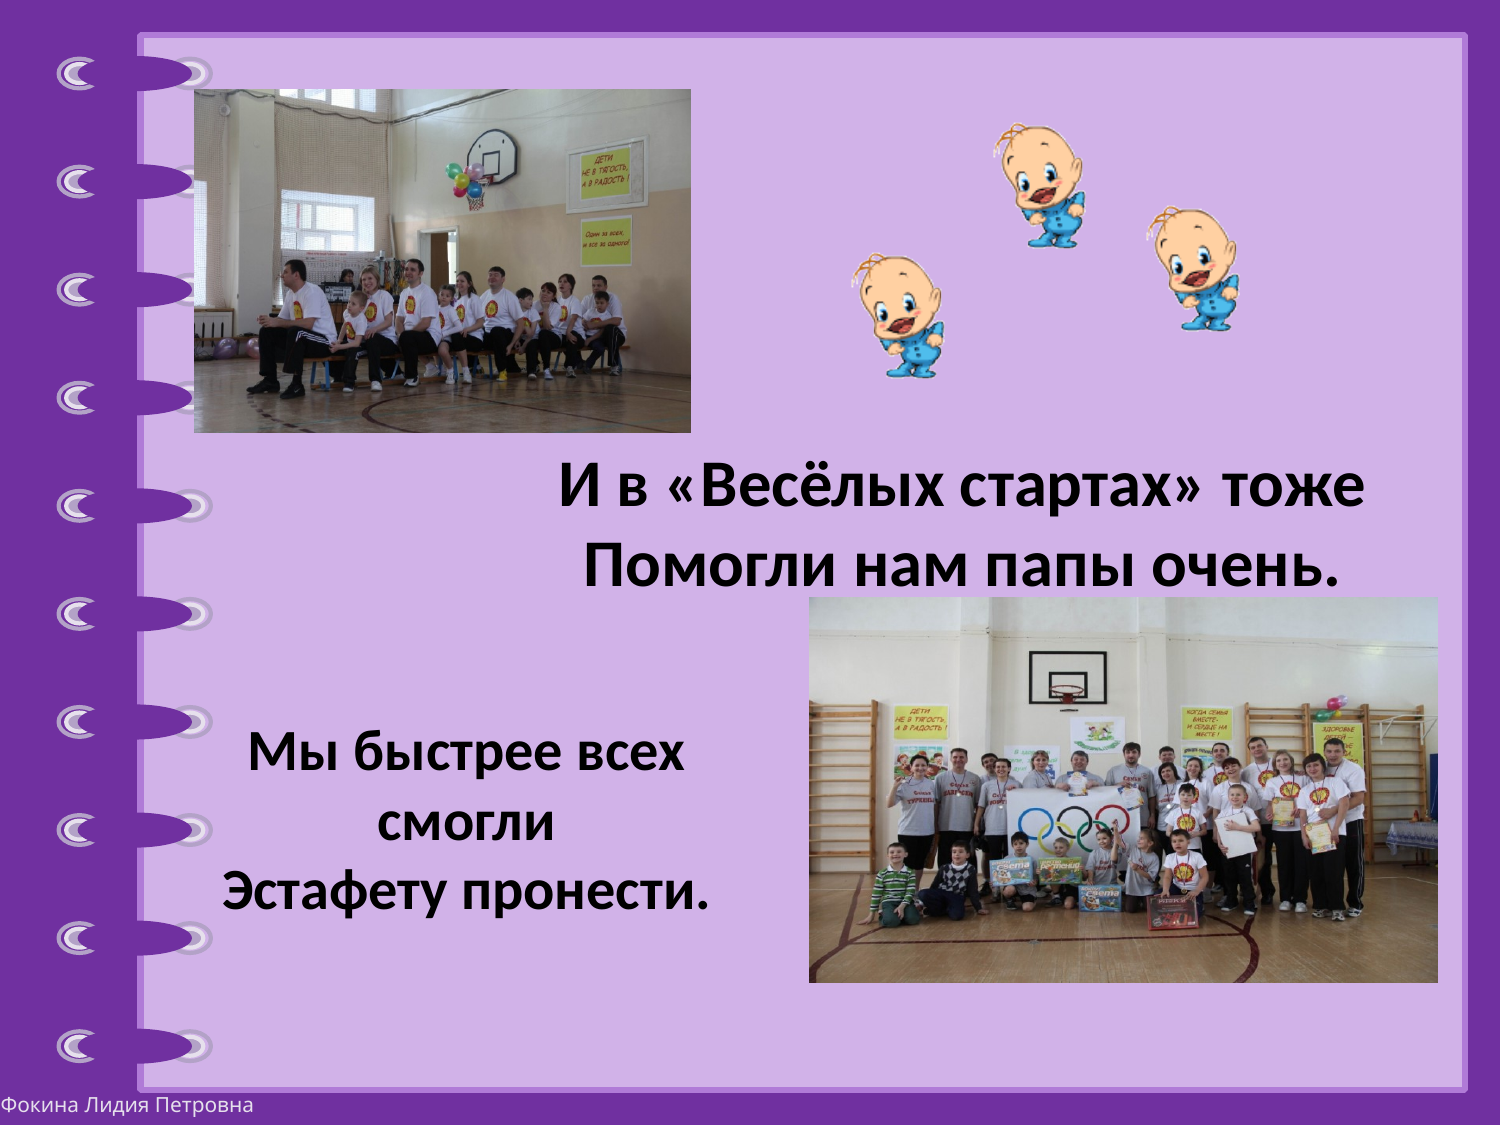

И в «Весёлых стартах» тоже
Помогли нам папы очень.
Мы быстрее всех смогли
Эстафету пронести.